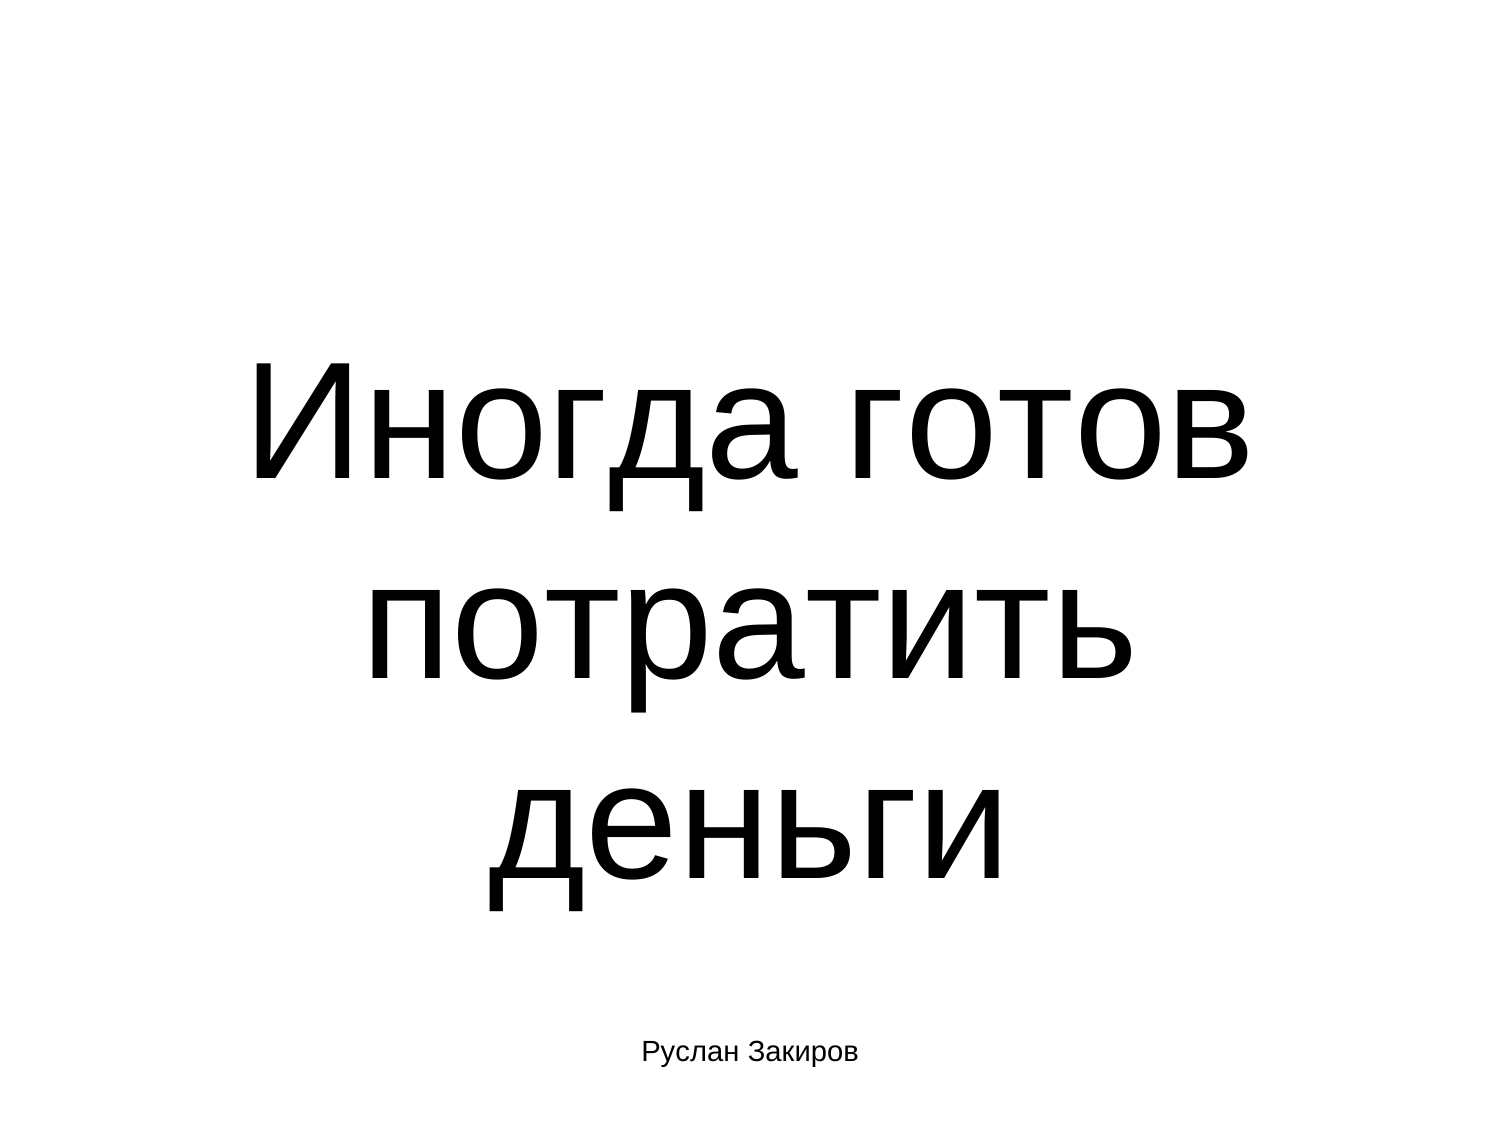

# Иногда готов потратить деньги
Руслан Закиров